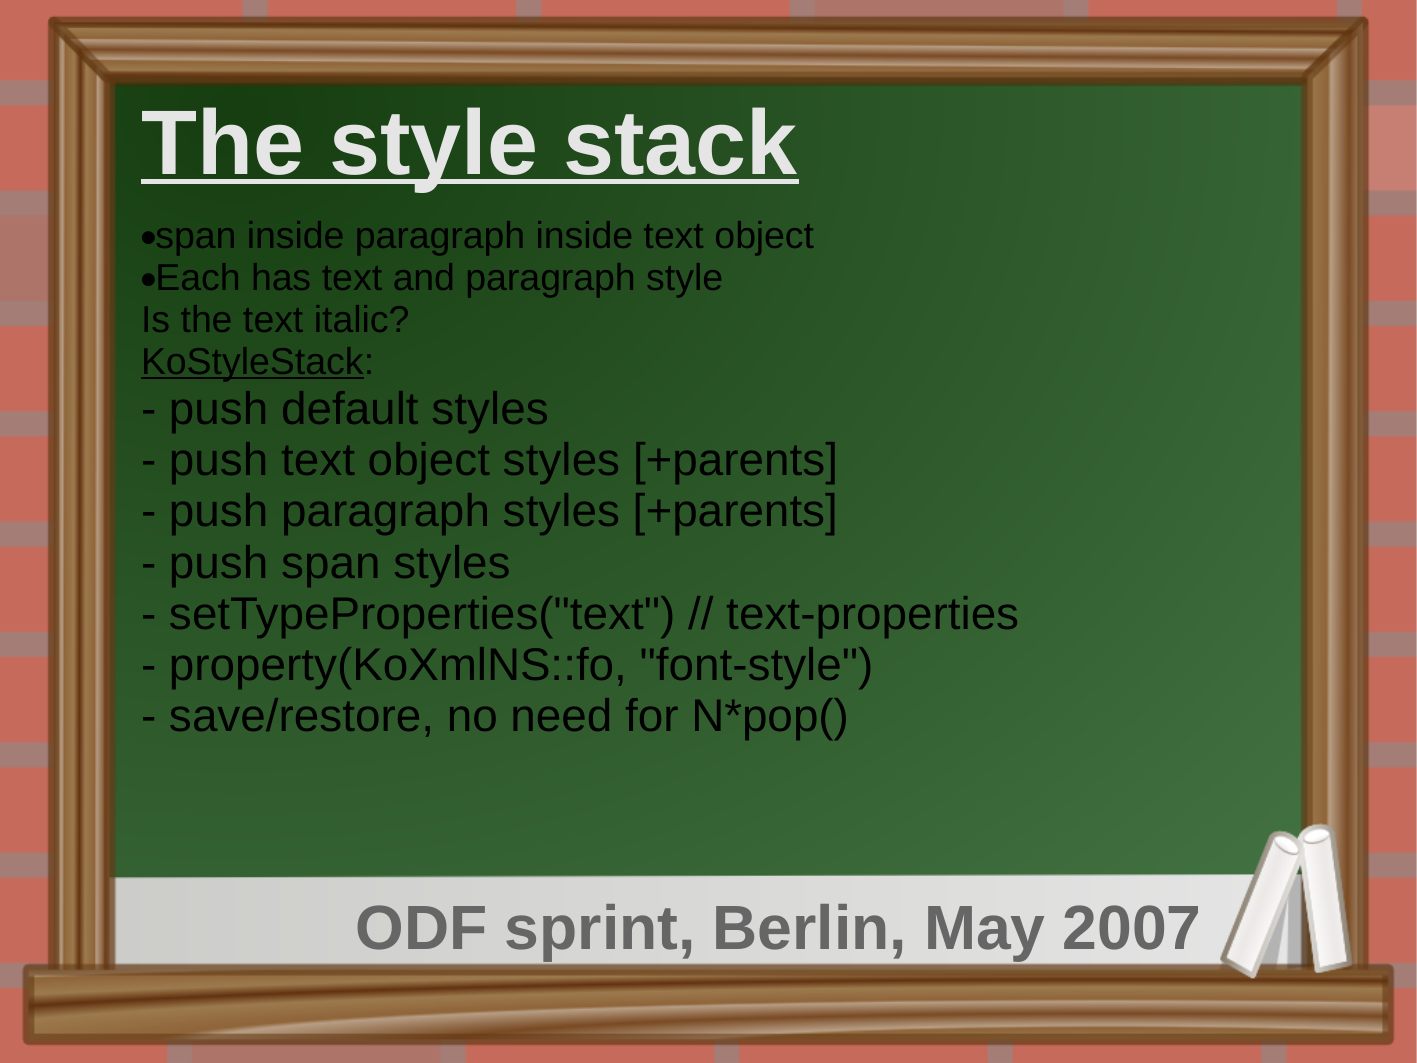

The style stack
span inside paragraph inside text object
Each has text and paragraph style
Is the text italic?
KoStyleStack:
- push default styles
- push text object styles [+parents]
- push paragraph styles [+parents]
- push span styles
- setTypeProperties("text") // text-properties
- property(KoXmlNS::fo, "font-style")
- save/restore, no need for N*pop()